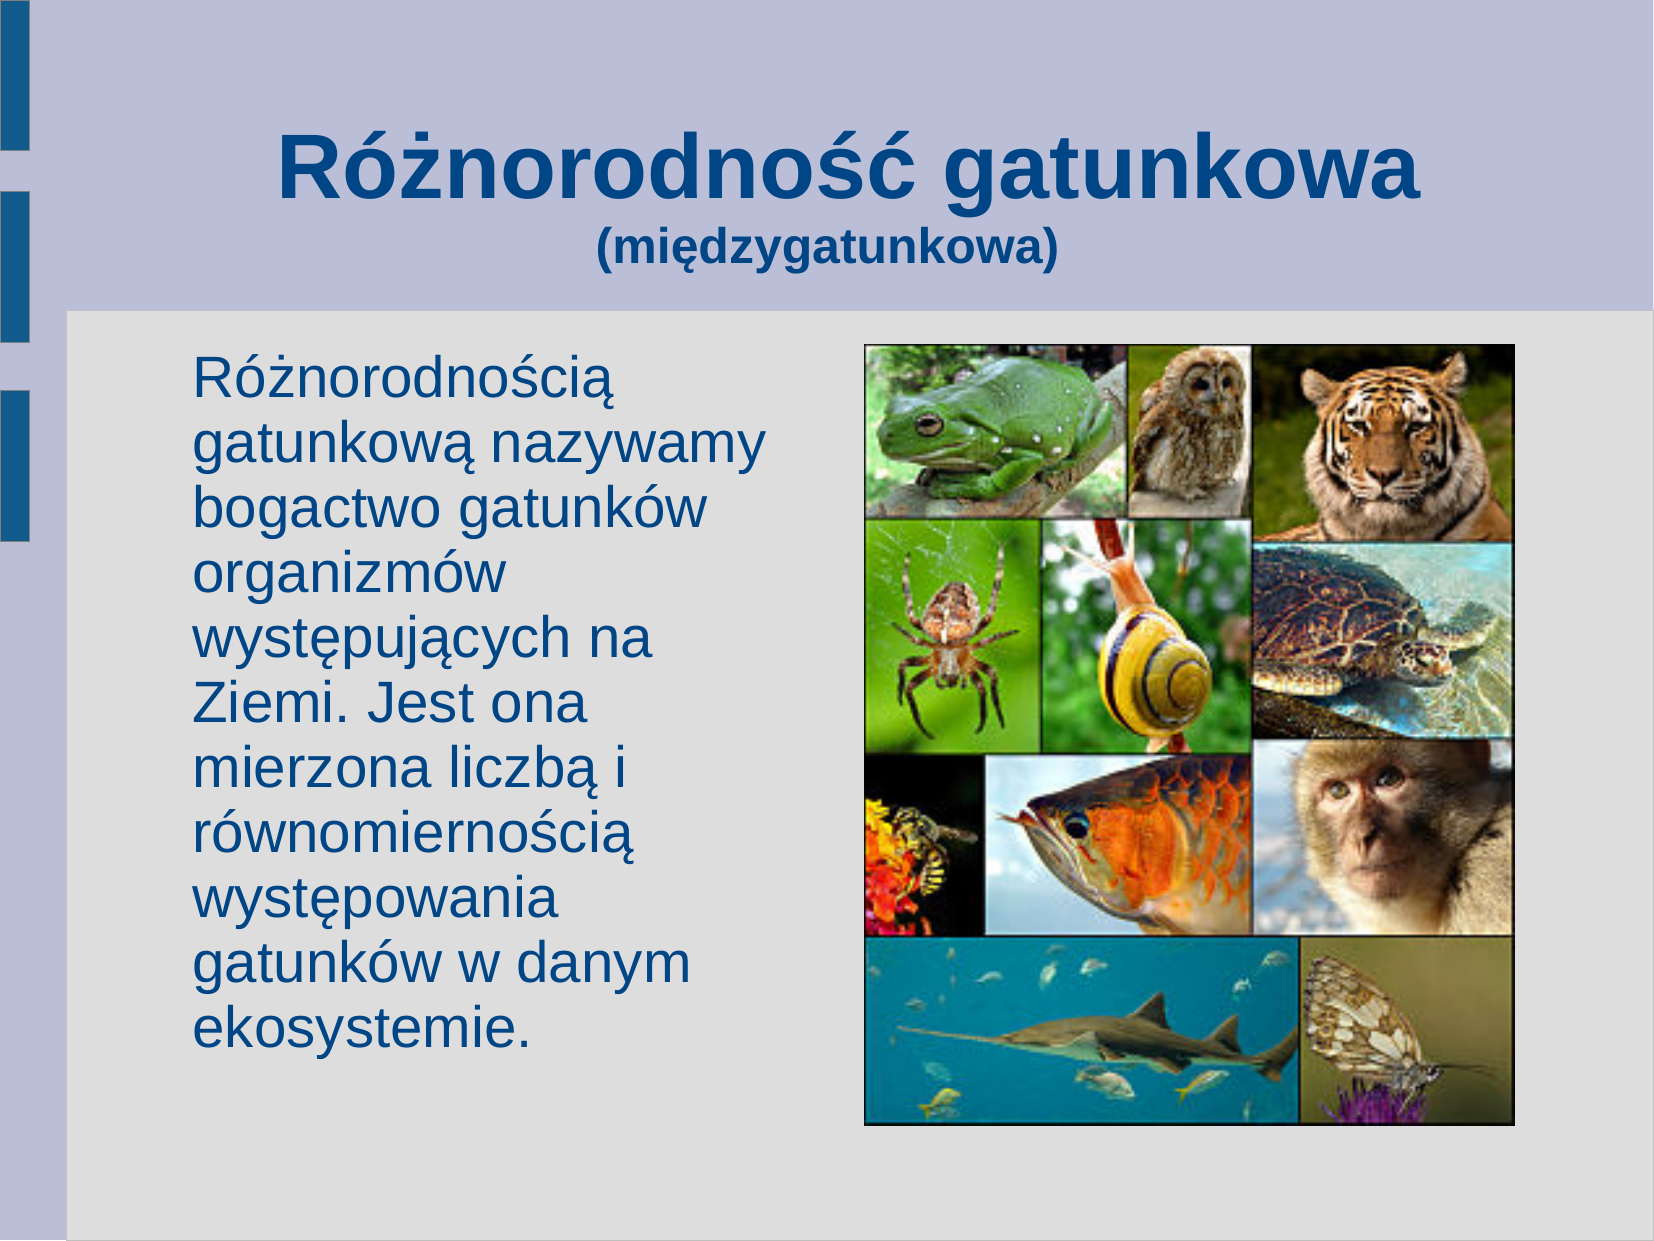

# Różnorodność gatunkowa (międzygatunkowa)
Różnorodnością gatunkową nazywamy bogactwo gatunków organizmów występujących na Ziemi. Jest ona mierzona liczbą i równomiernością występowania gatunków w danym ekosystemie.